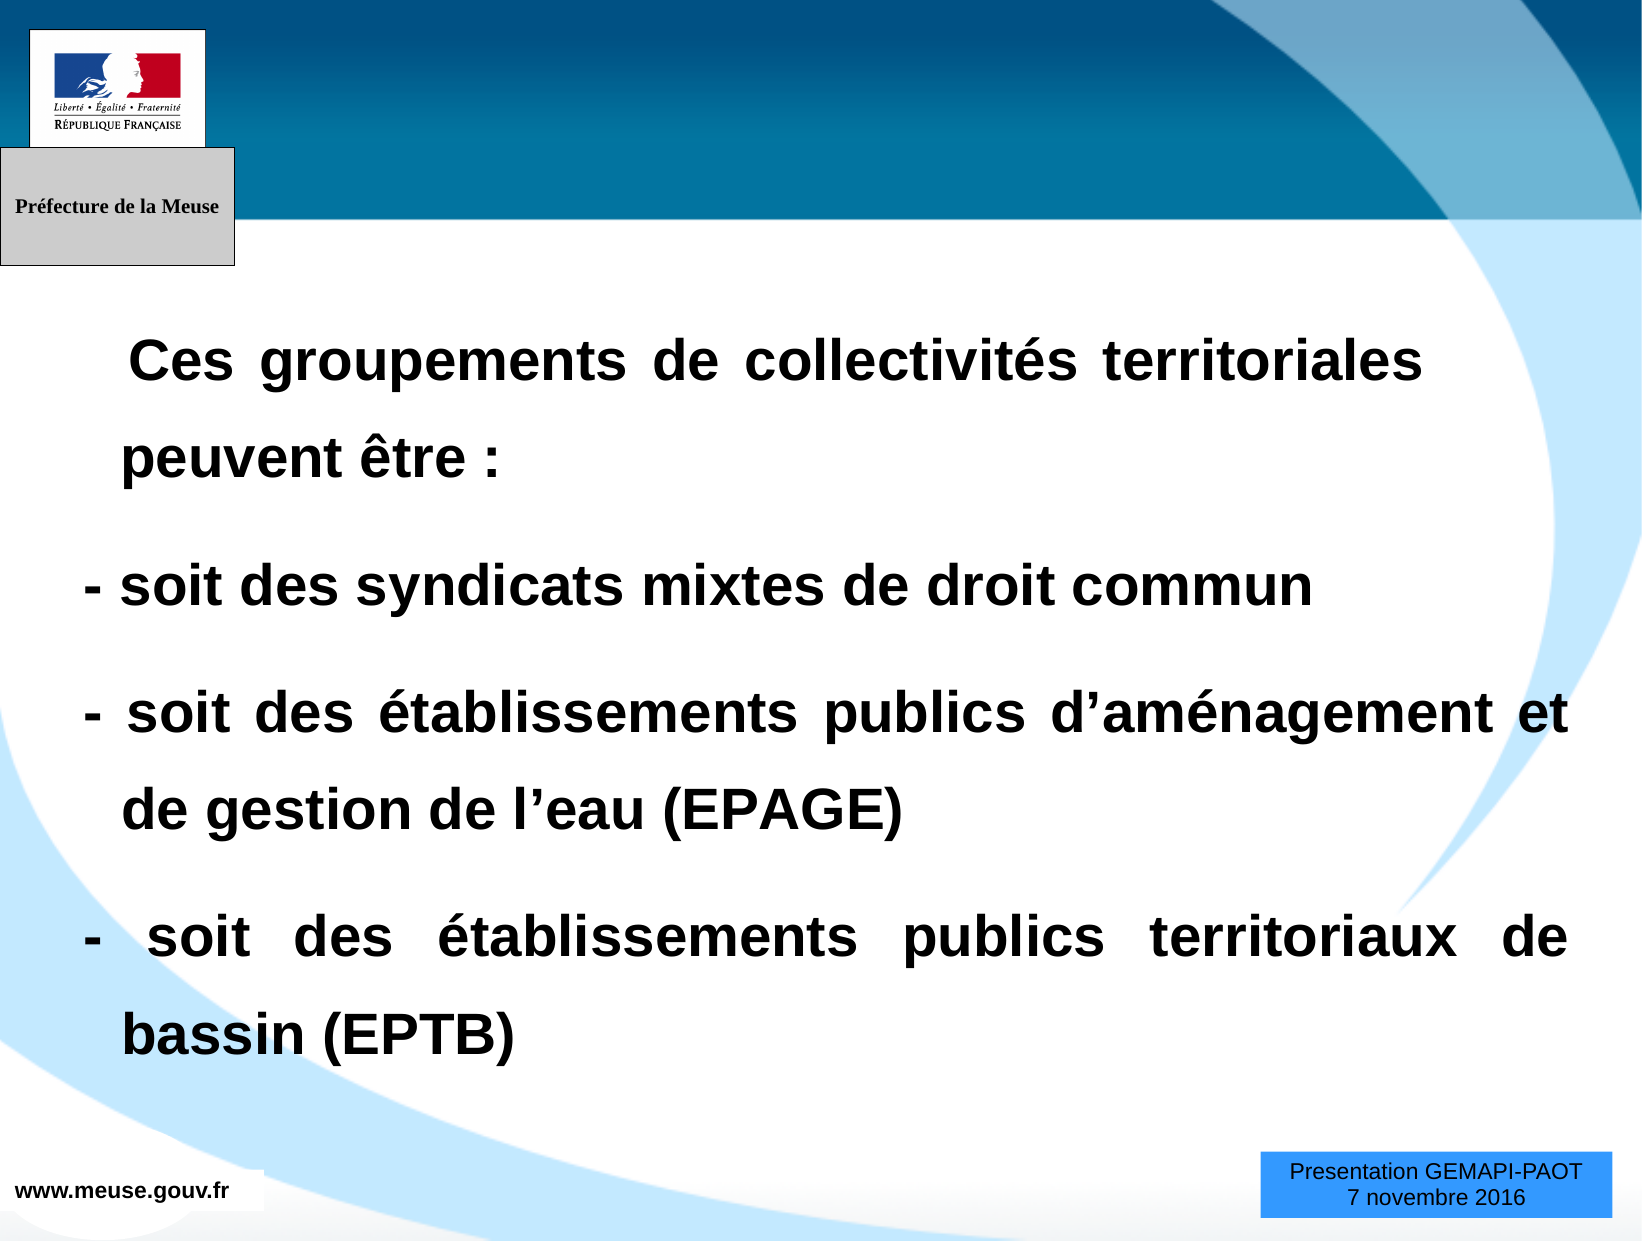

# Ces groupements de collectivités territoriales 			peuvent être :
- soit des syndicats mixtes de droit commun
- soit des établissements publics d’aménagement et de gestion de l’eau (EPAGE)
- soit des établissements publics territoriaux de bassin (EPTB)